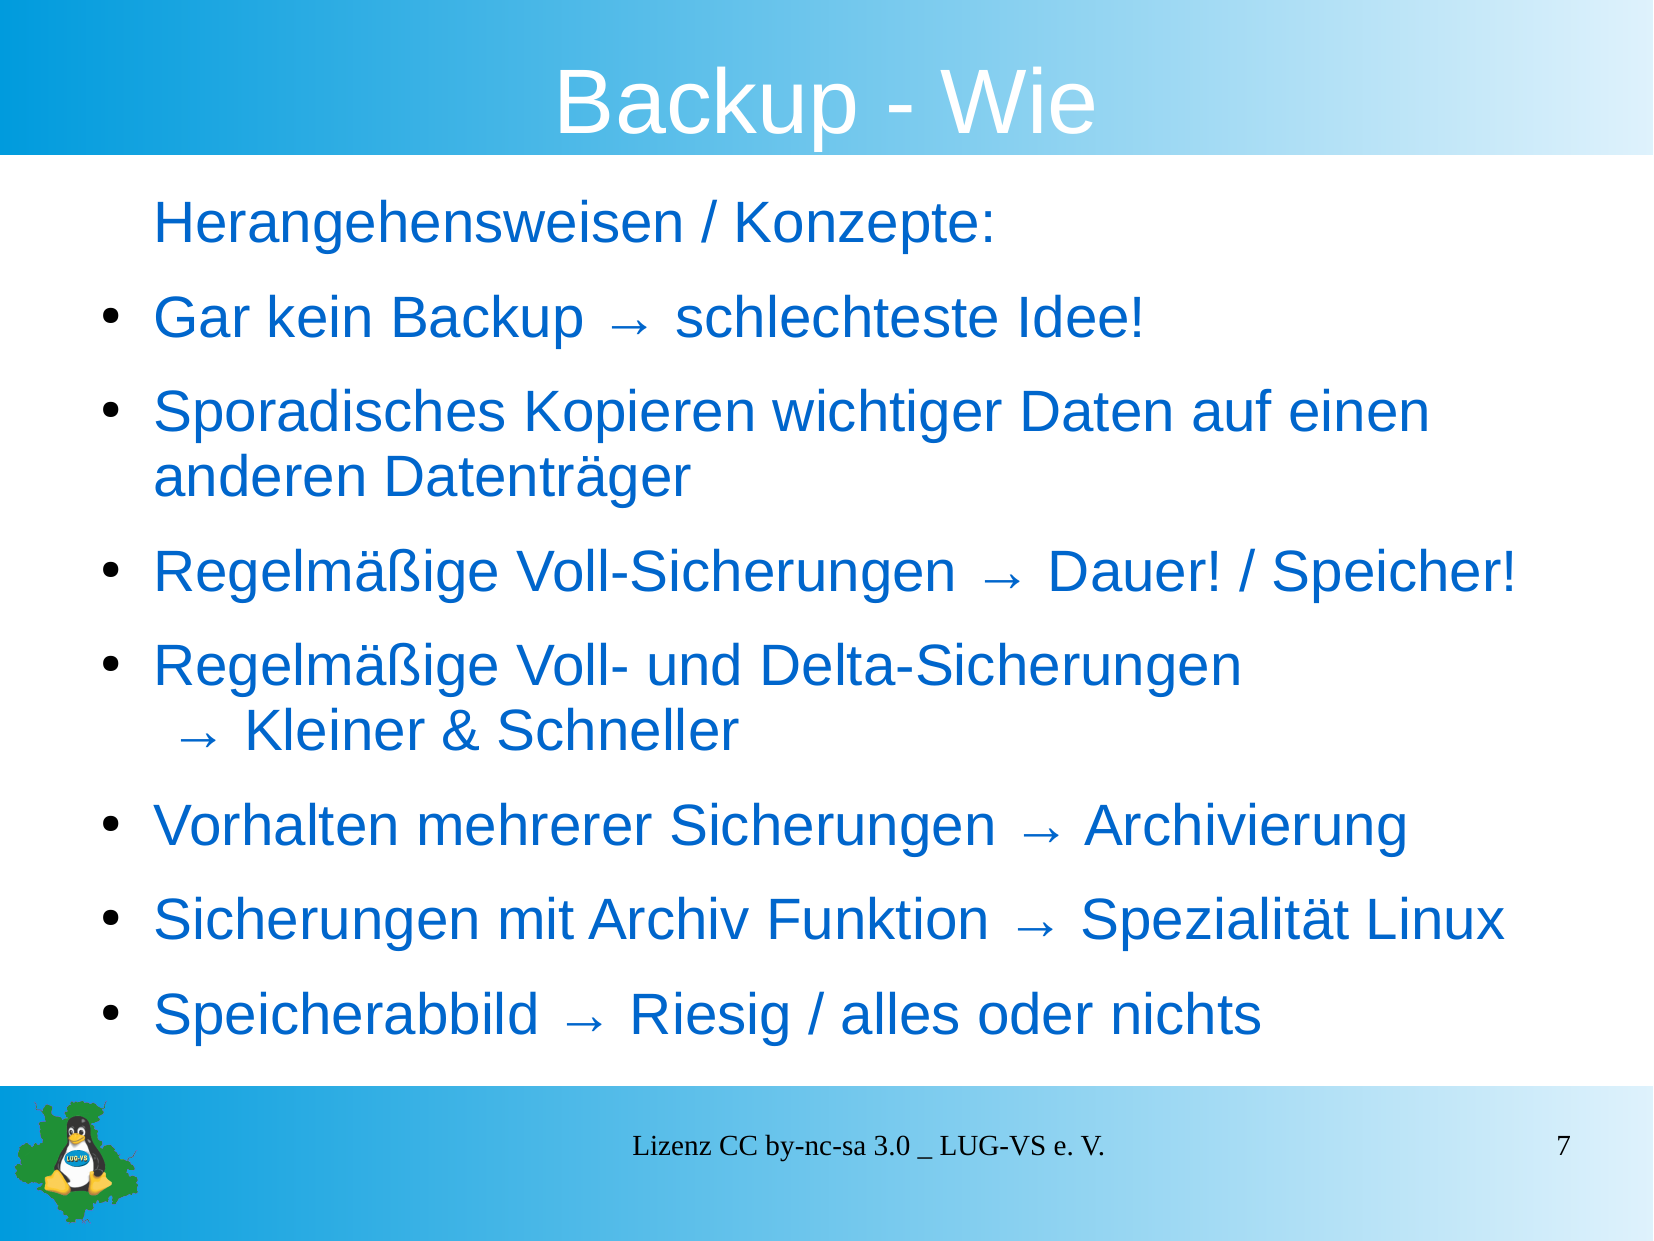

# Backup - Wie
Herangehensweisen / Konzepte:
Gar kein Backup → schlechteste Idee!
Sporadisches Kopieren wichtiger Daten auf einen anderen Datenträger
Regelmäßige Voll-Sicherungen → Dauer! / Speicher!
Regelmäßige Voll- und Delta-Sicherungen
 → Kleiner & Schneller
Vorhalten mehrerer Sicherungen → Archivierung
Sicherungen mit Archiv Funktion → Spezialität Linux
Speicherabbild → Riesig / alles oder nichts